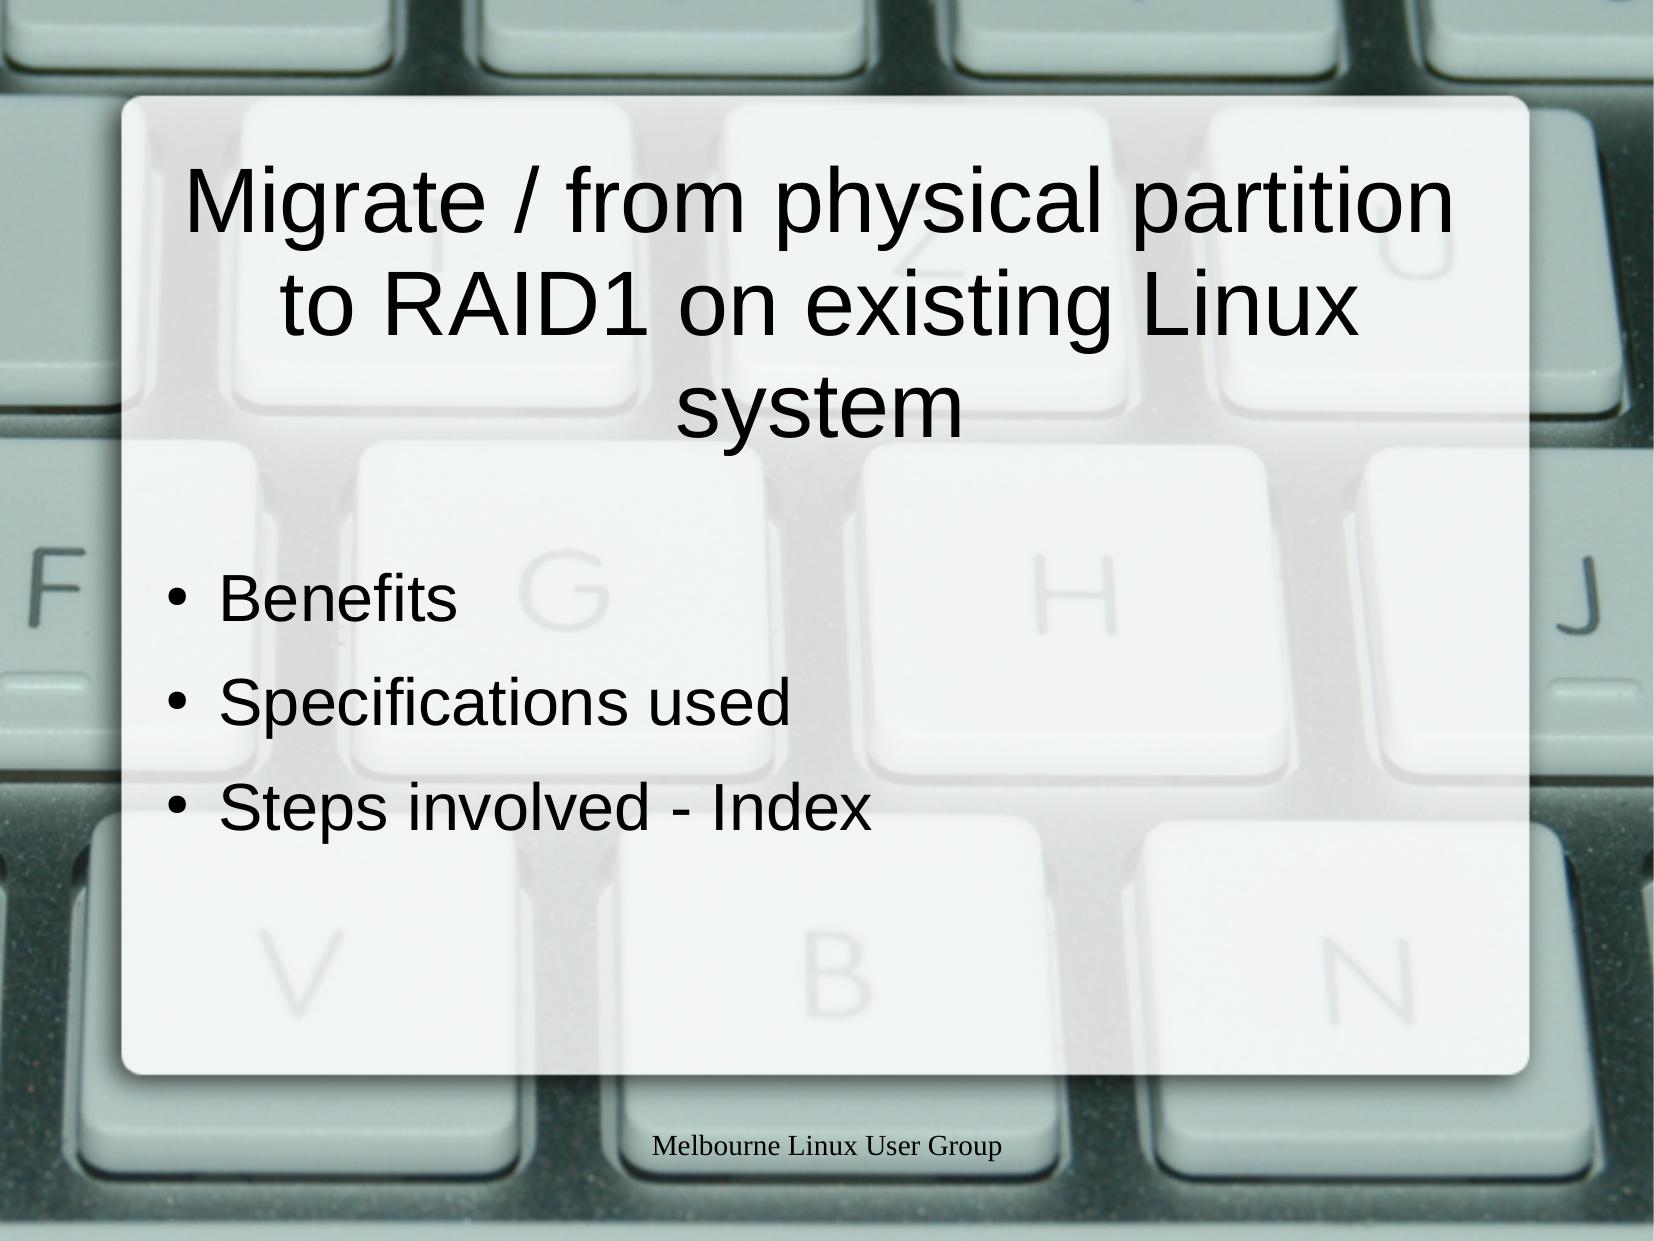

# Migrate / from physical partition to RAID1 on existing Linux system
Benefits
Specifications used
Steps involved - Index
Melbourne Linux User Group